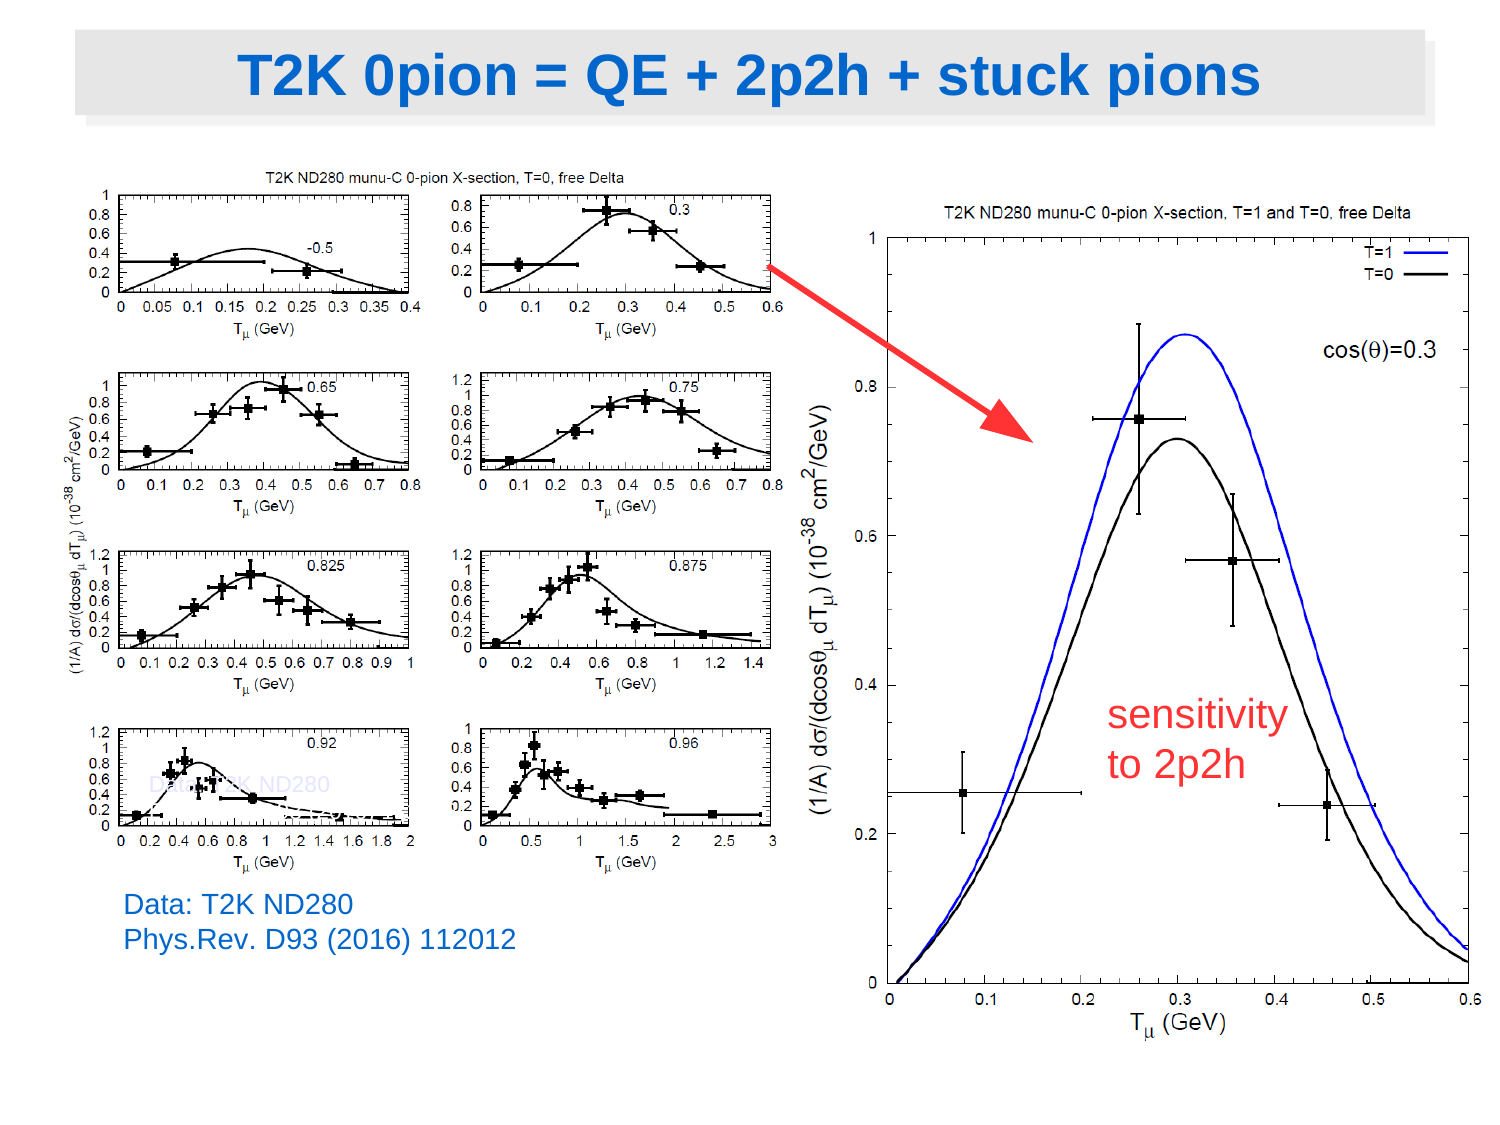

# T2K 0pion = QE + 2p2h + stuck pions
sensitivity to 2p2h
Data: T2K ND280
Phys.Rev. D93 (2016) 112012
Data: T2K ND280
Phys.Rev. D93 (2016) 112012